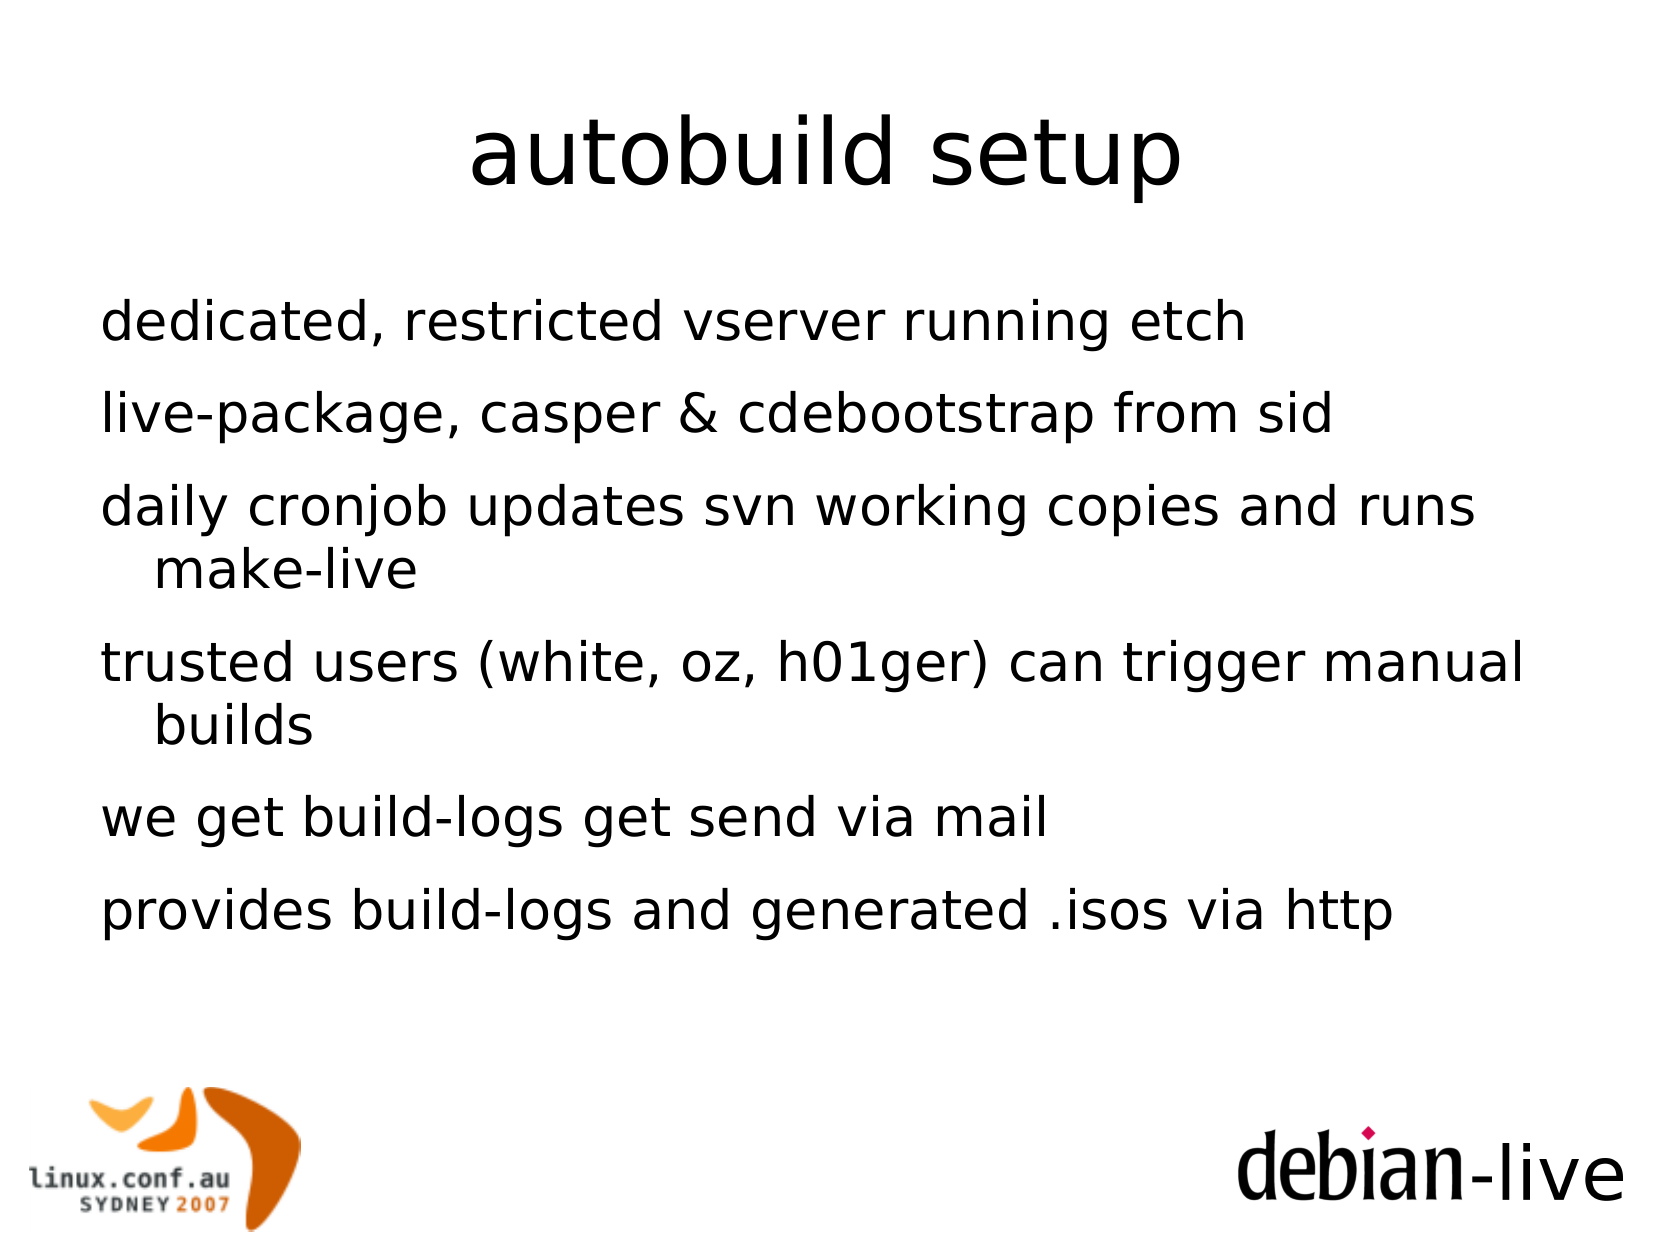

# autobuild setup
dedicated, restricted vserver running etch
live-package, casper & cdebootstrap from sid
daily cronjob updates svn working copies and runs make-live
trusted users (white, oz, h01ger) can trigger manual builds
we get build-logs get send via mail
provides build-logs and generated .isos via http